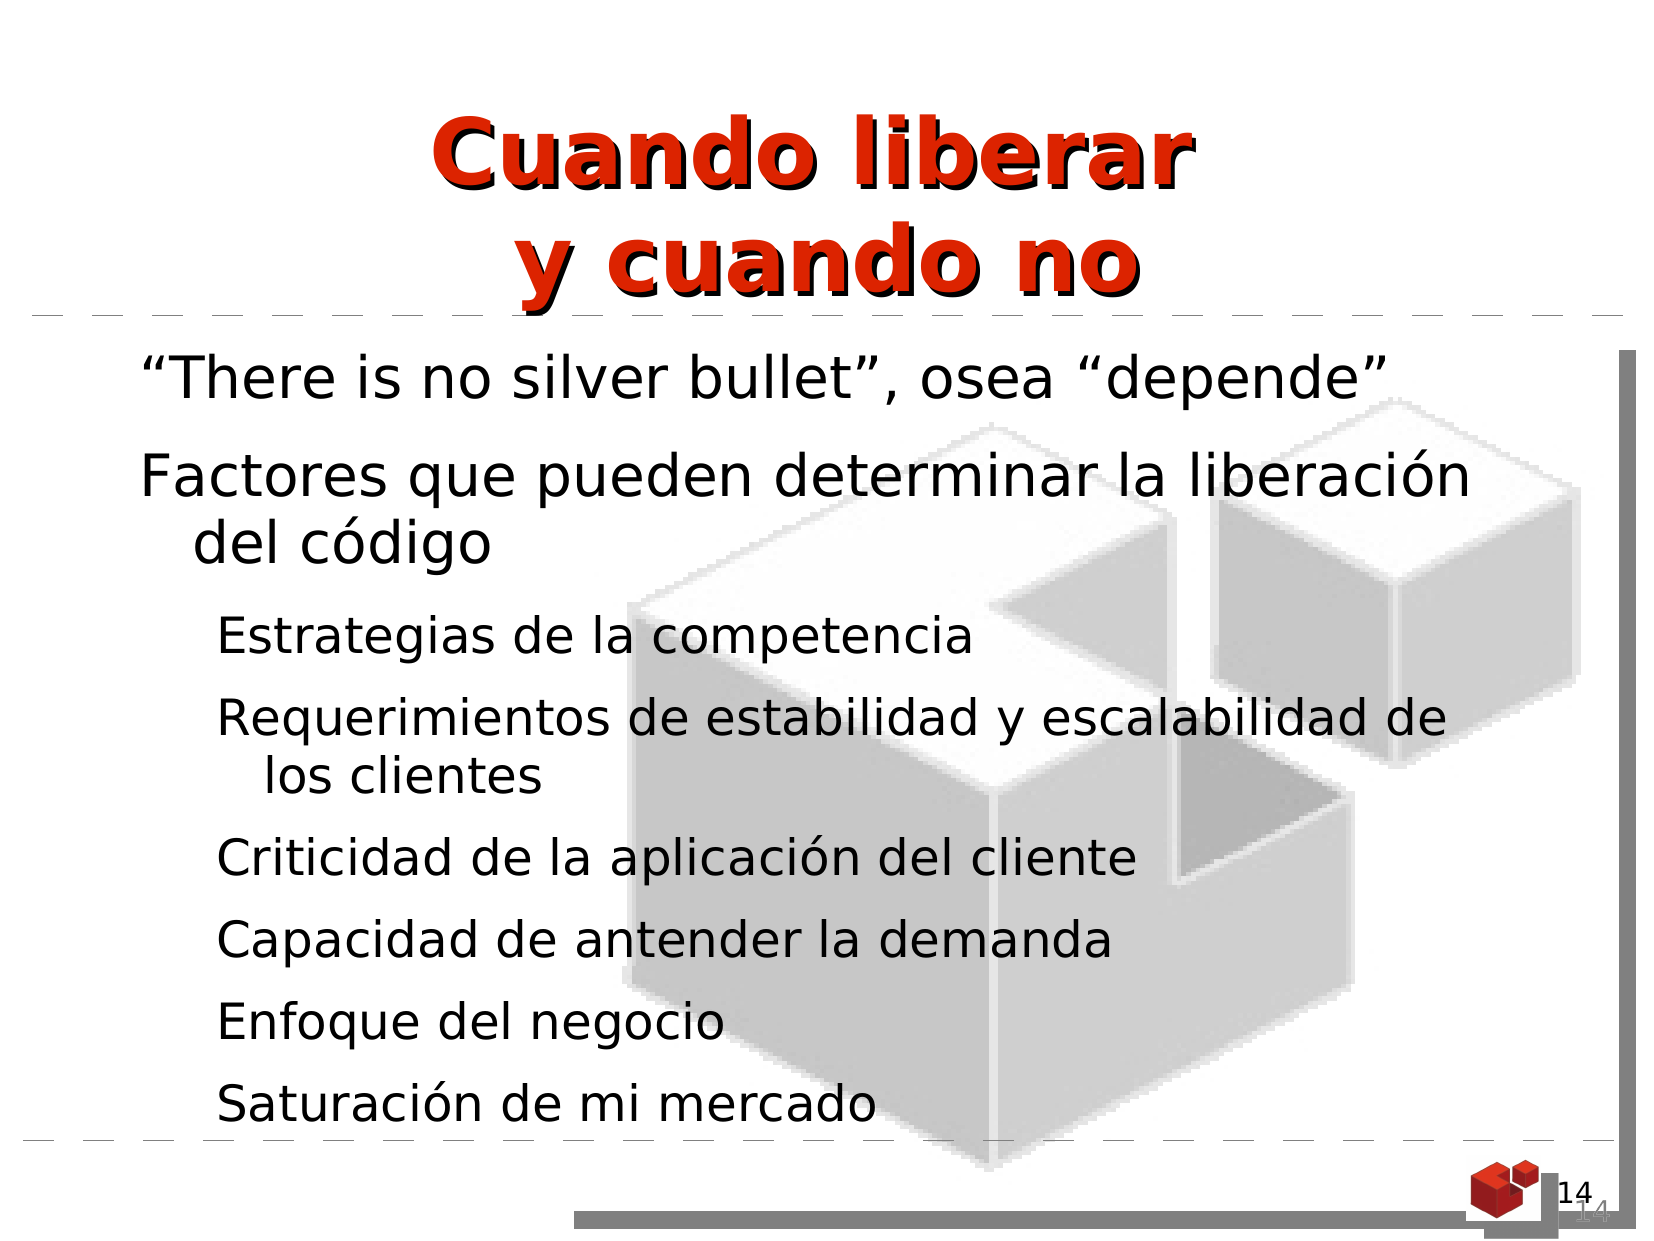

# Cuando liberar y cuando no
“There is no silver bullet”, osea “depende”
Factores que pueden determinar la liberación del código
Estrategias de la competencia
Requerimientos de estabilidad y escalabilidad de los clientes
Criticidad de la aplicación del cliente
Capacidad de antender la demanda
Enfoque del negocio
Saturación de mi mercado